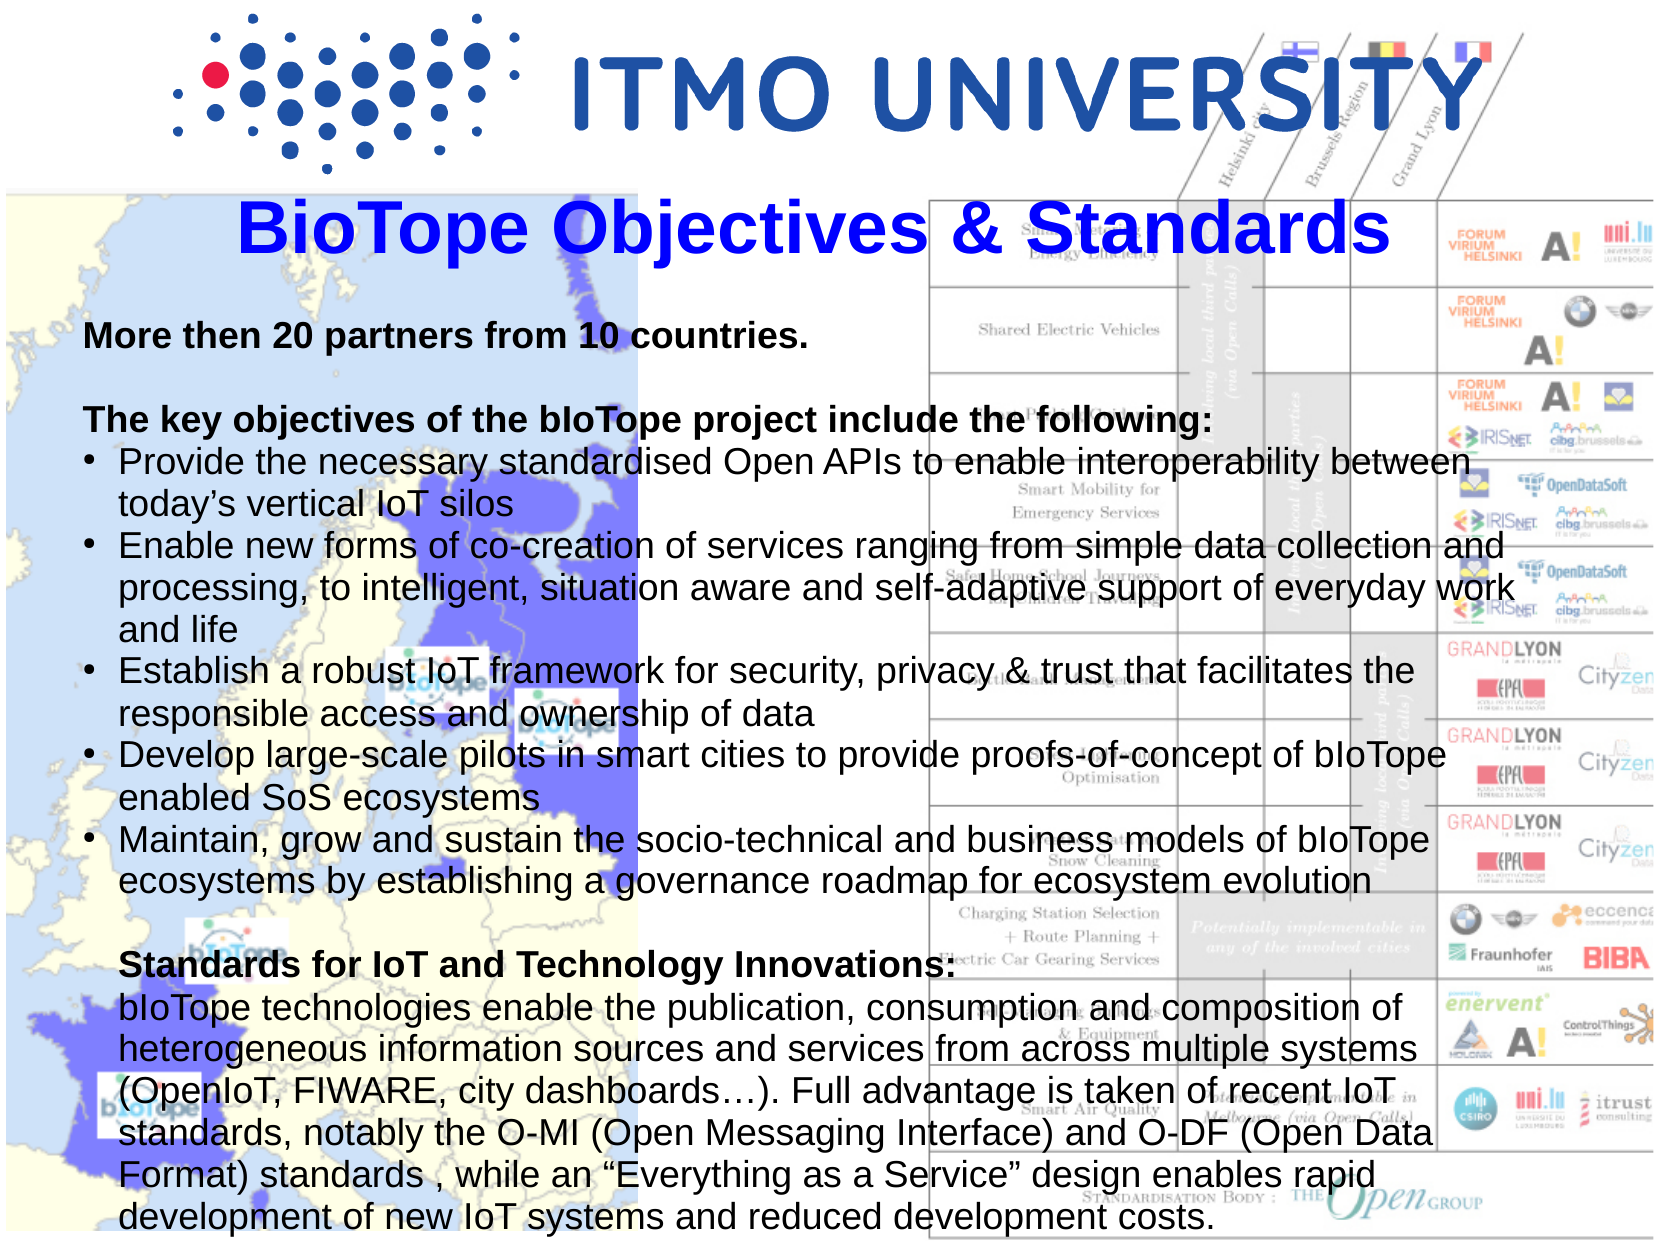

# BioTope Objectives & Standards
More then 20 partners from 10 countries.
The key objectives of the bIoTope project include the following:
Provide the necessary standardised Open APIs to enable interoperability between today’s vertical IoT silos
Enable new forms of co-creation of services ranging from simple data collection and processing, to intelligent, situation aware and self-adaptive support of everyday work and life
Establish a robust IoT framework for security, privacy & trust that facilitates the responsible access and ownership of data
Develop large-scale pilots in smart cities to provide proofs-of-concept of bIoTope enabled SoS ecosystems
Maintain, grow and sustain the socio-technical and business models of bIoTope ecosystems by establishing a governance roadmap for ecosystem evolution
Standards for IoT and Technology Innovations:
bIoTope technologies enable the publication, consumption and composition of heterogeneous information sources and services from across multiple systems (OpenIoT, FIWARE, city dashboards…). Full advantage is taken of recent IoT standards, notably the O-MI (Open Messaging Interface) and O-DF (Open Data Format) standards , while an “Everything as a Service” design enables rapid development of new IoT systems and reduced development costs.